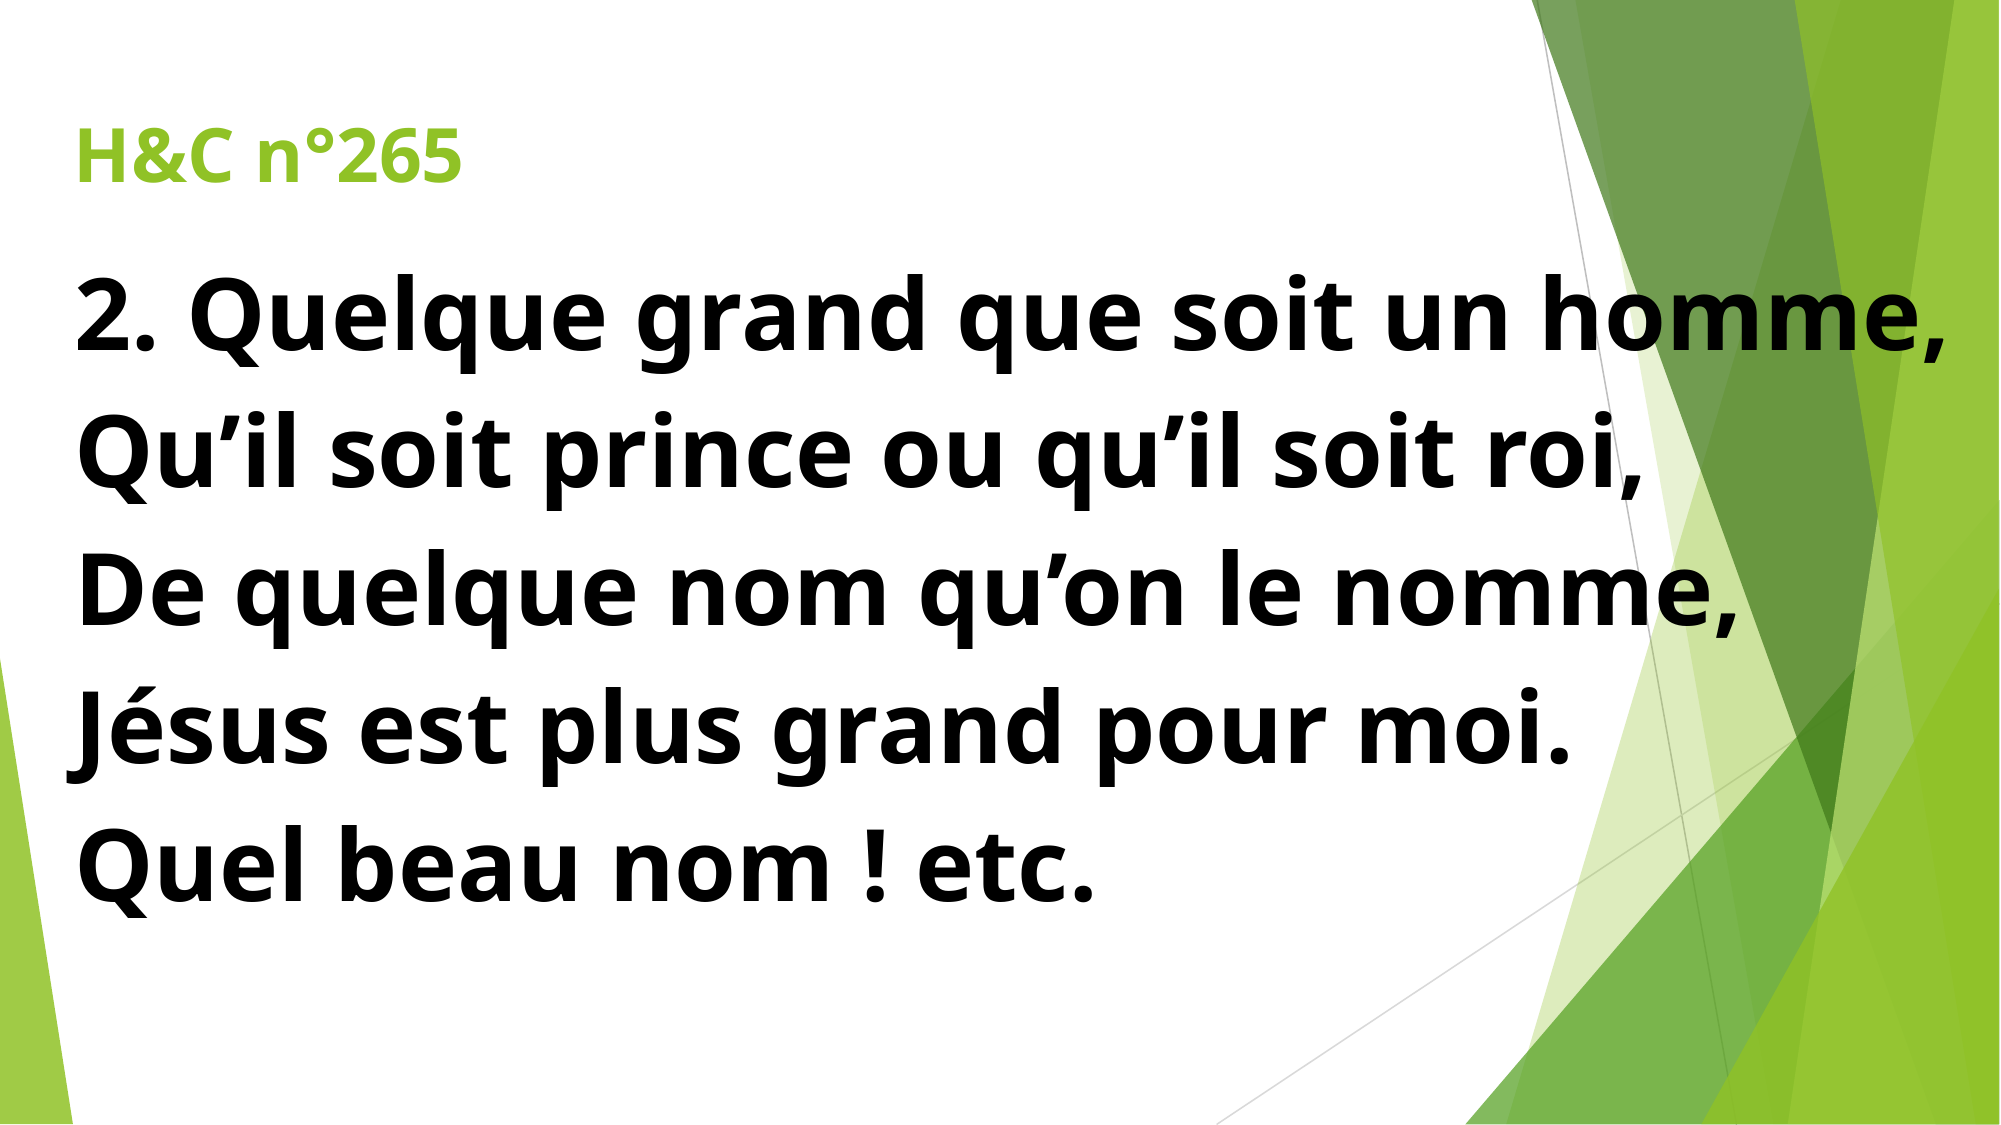

H&C n°265
2. Quelque grand que soit un homme,
Qu’il soit prince ou qu’il soit roi,
De quelque nom qu’on le nomme,
Jésus est plus grand pour moi.
Quel beau nom ! etc.